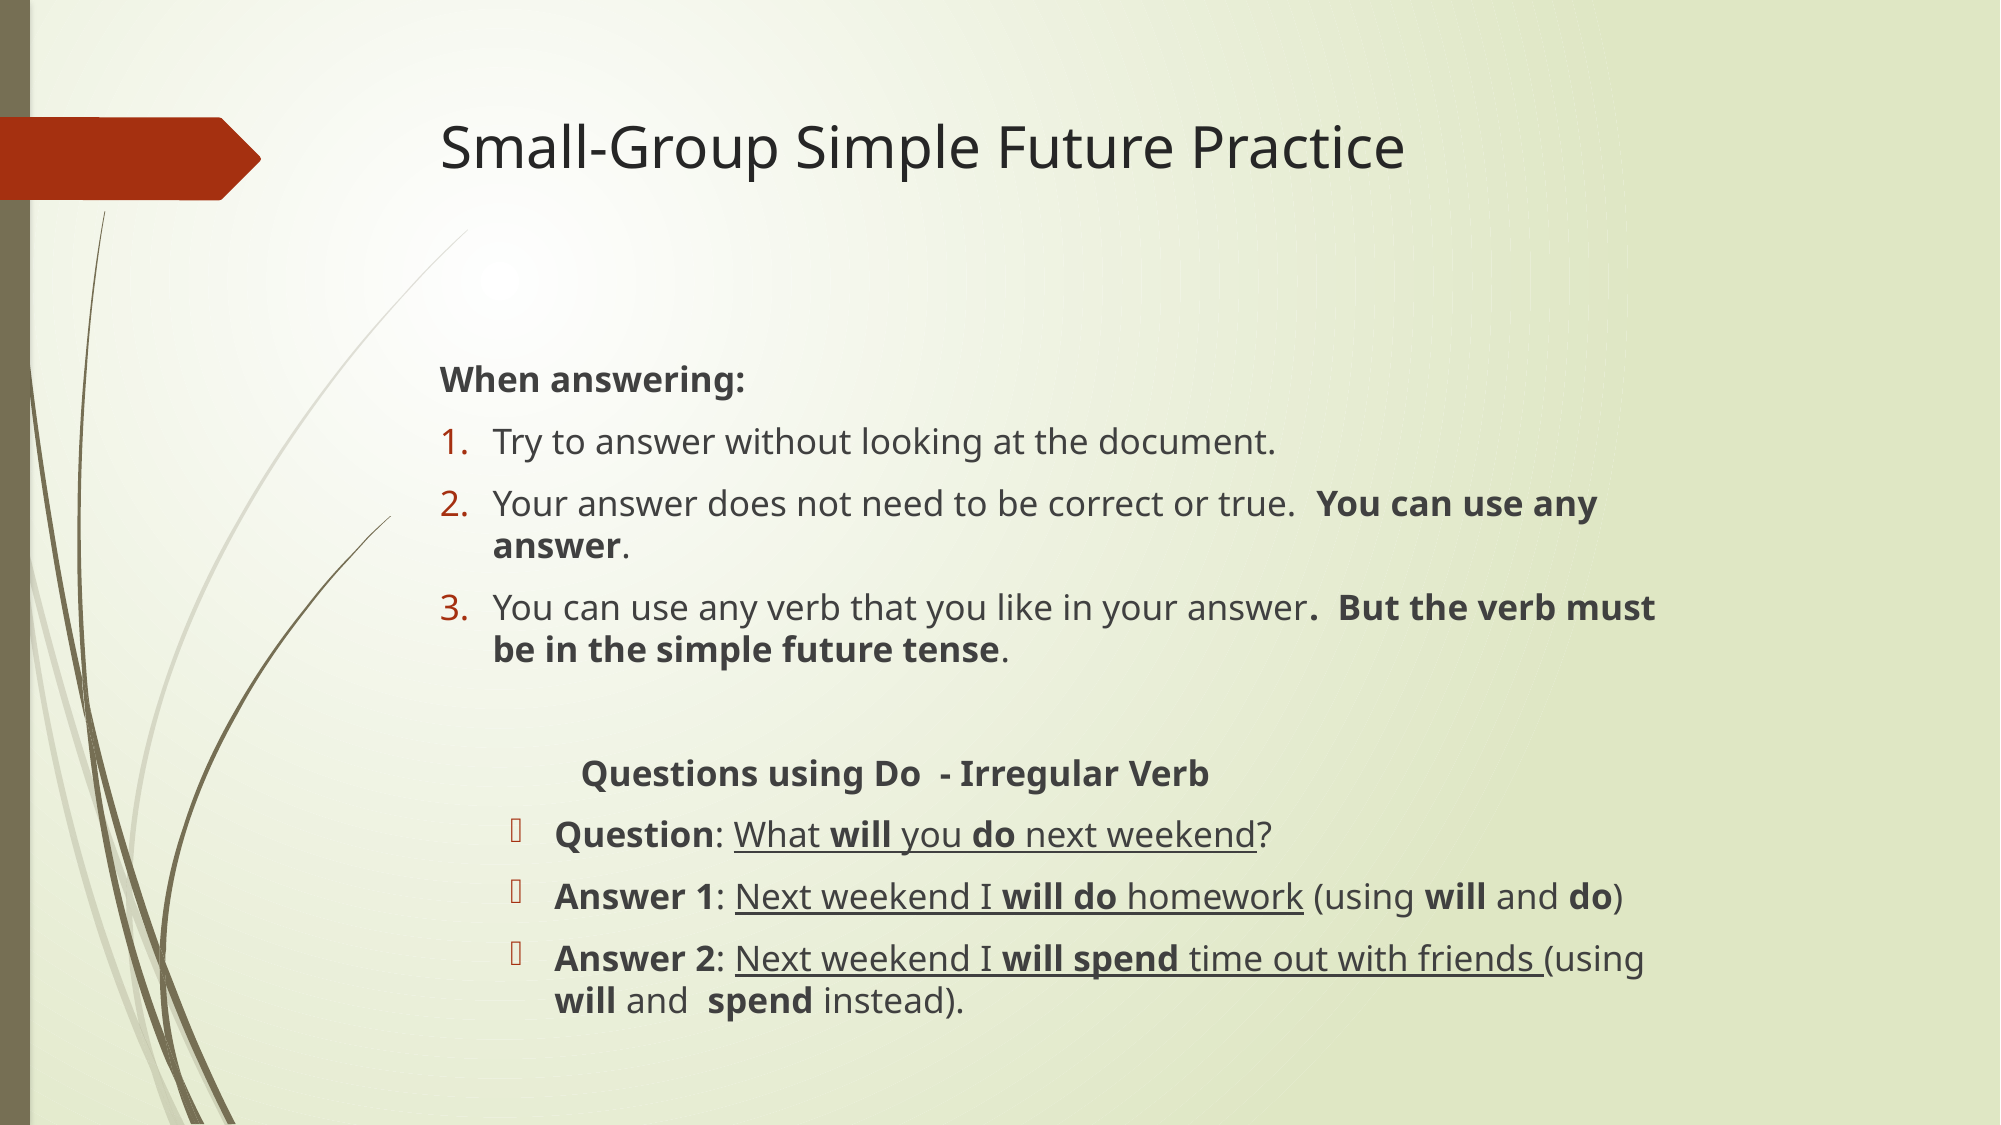

# Small-Group Simple Future Practice
When answering:
Try to answer without looking at the document.
Your answer does not need to be correct or true. You can use any answer.
You can use any verb that you like in your answer. But the verb must be in the simple future tense.
	Questions using Do - Irregular Verb
Question: What will you do next weekend?
Answer 1: Next weekend I will do homework (using will and do)
Answer 2: Next weekend I will spend time out with friends (using will and spend instead).